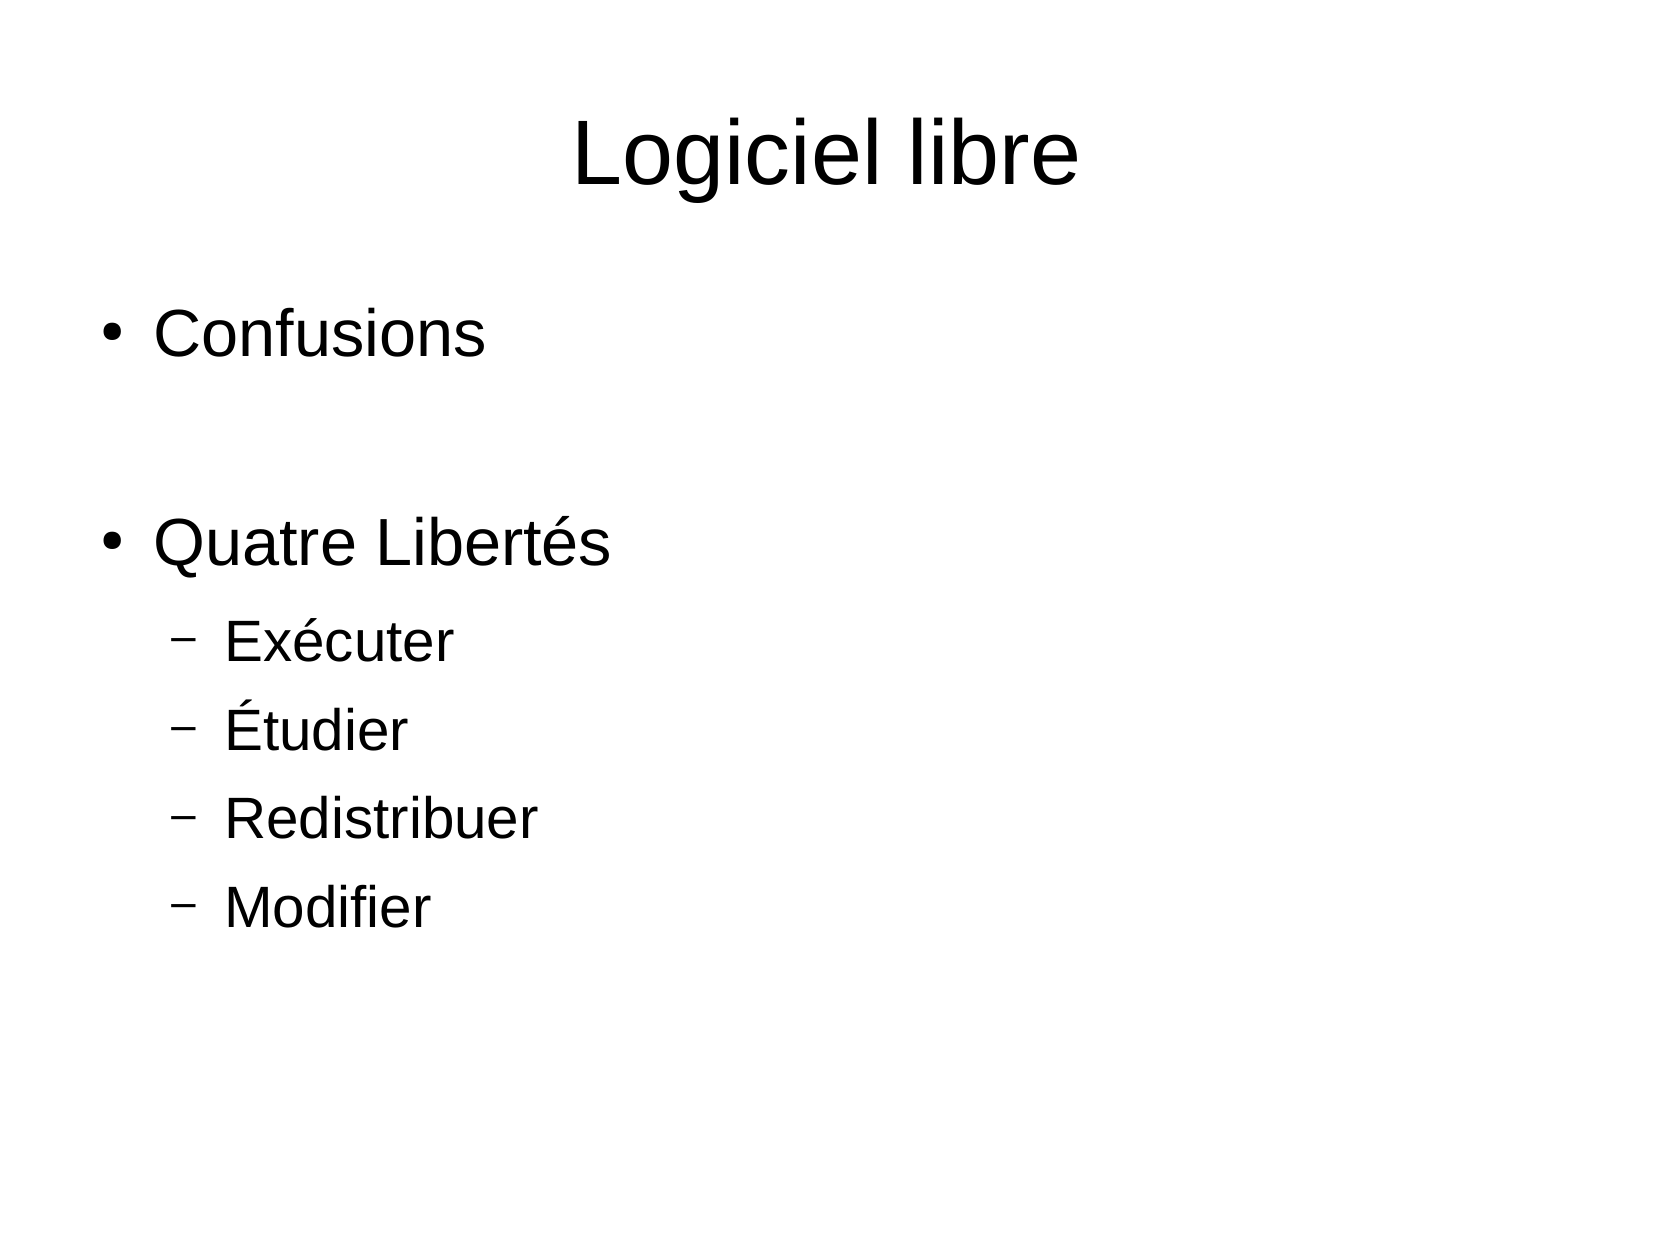

# Logiciel libre
Confusions
Quatre Libertés
Exécuter
Étudier
Redistribuer
Modifier